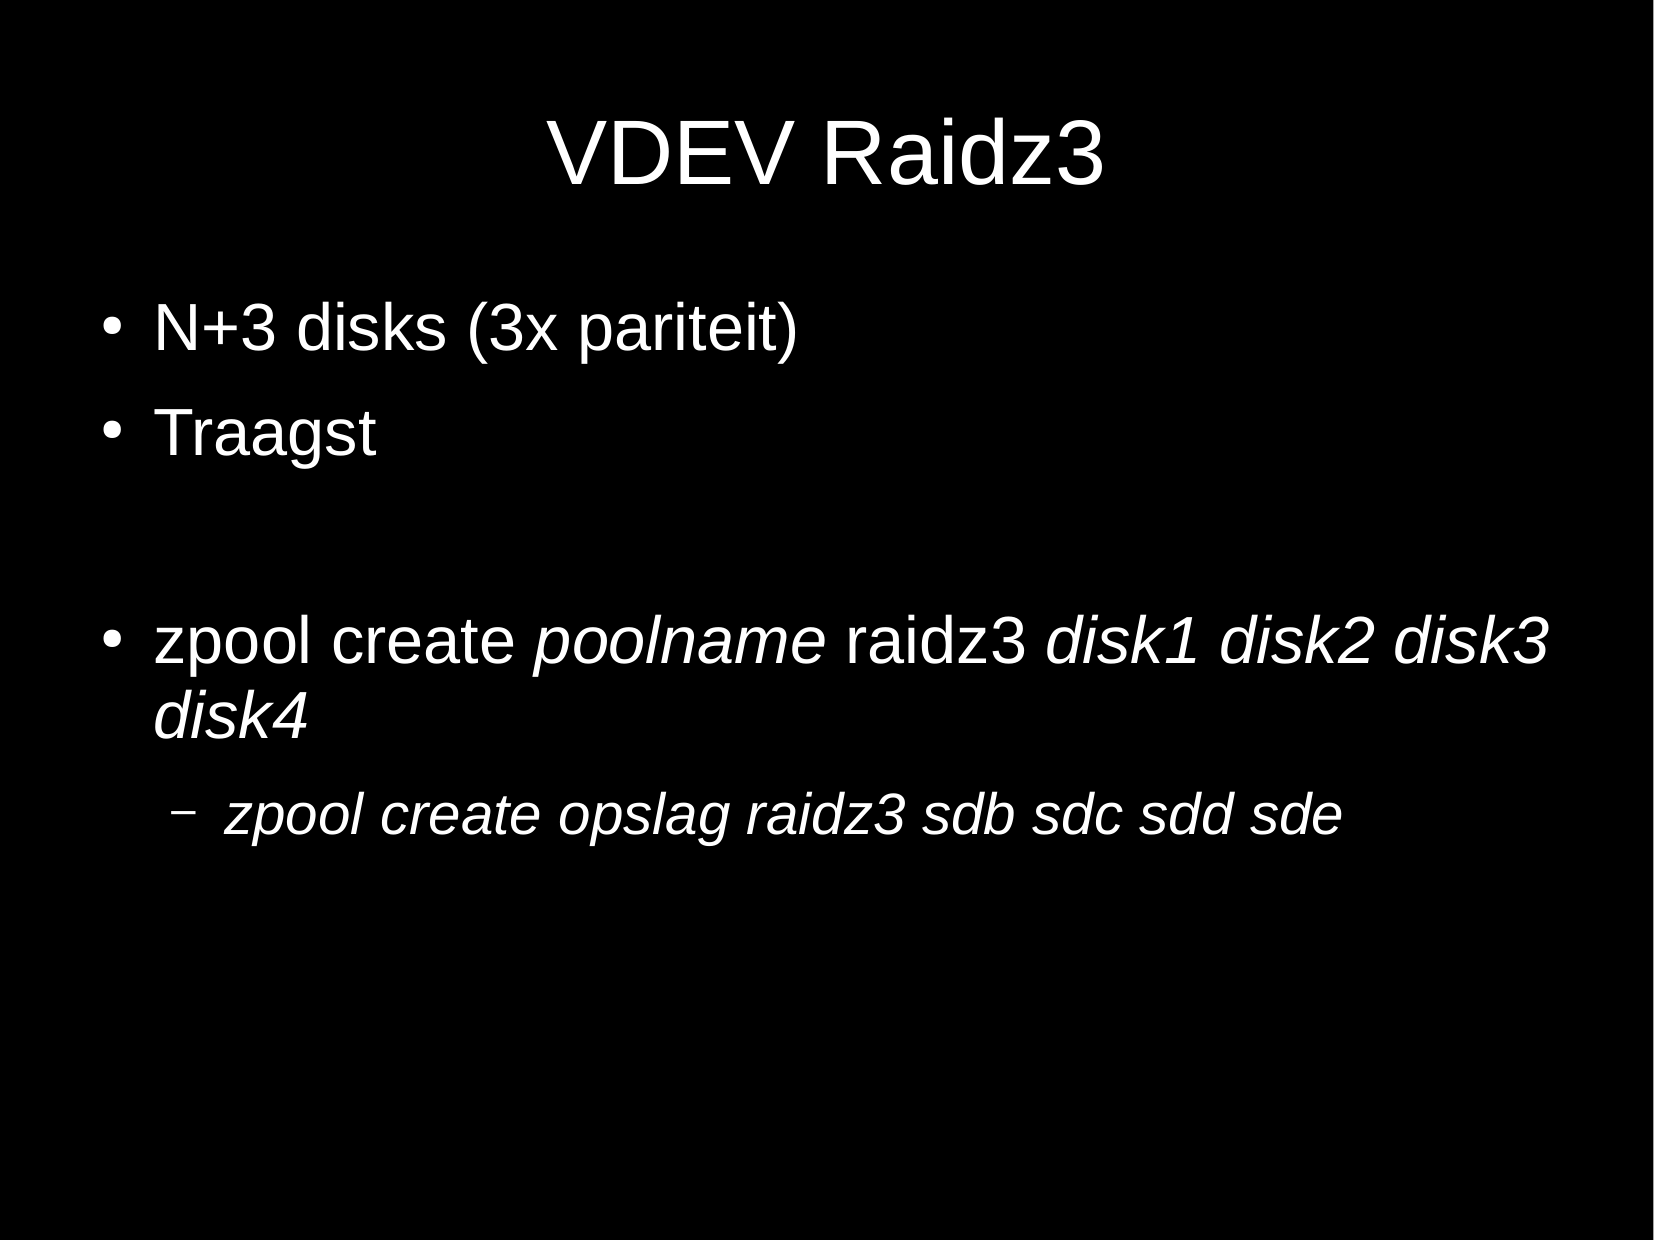

# VDEV Raidz3
N+3 disks (3x pariteit)
Traagst
zpool create poolname raidz3 disk1 disk2 disk3 disk4
zpool create opslag raidz3 sdb sdc sdd sde